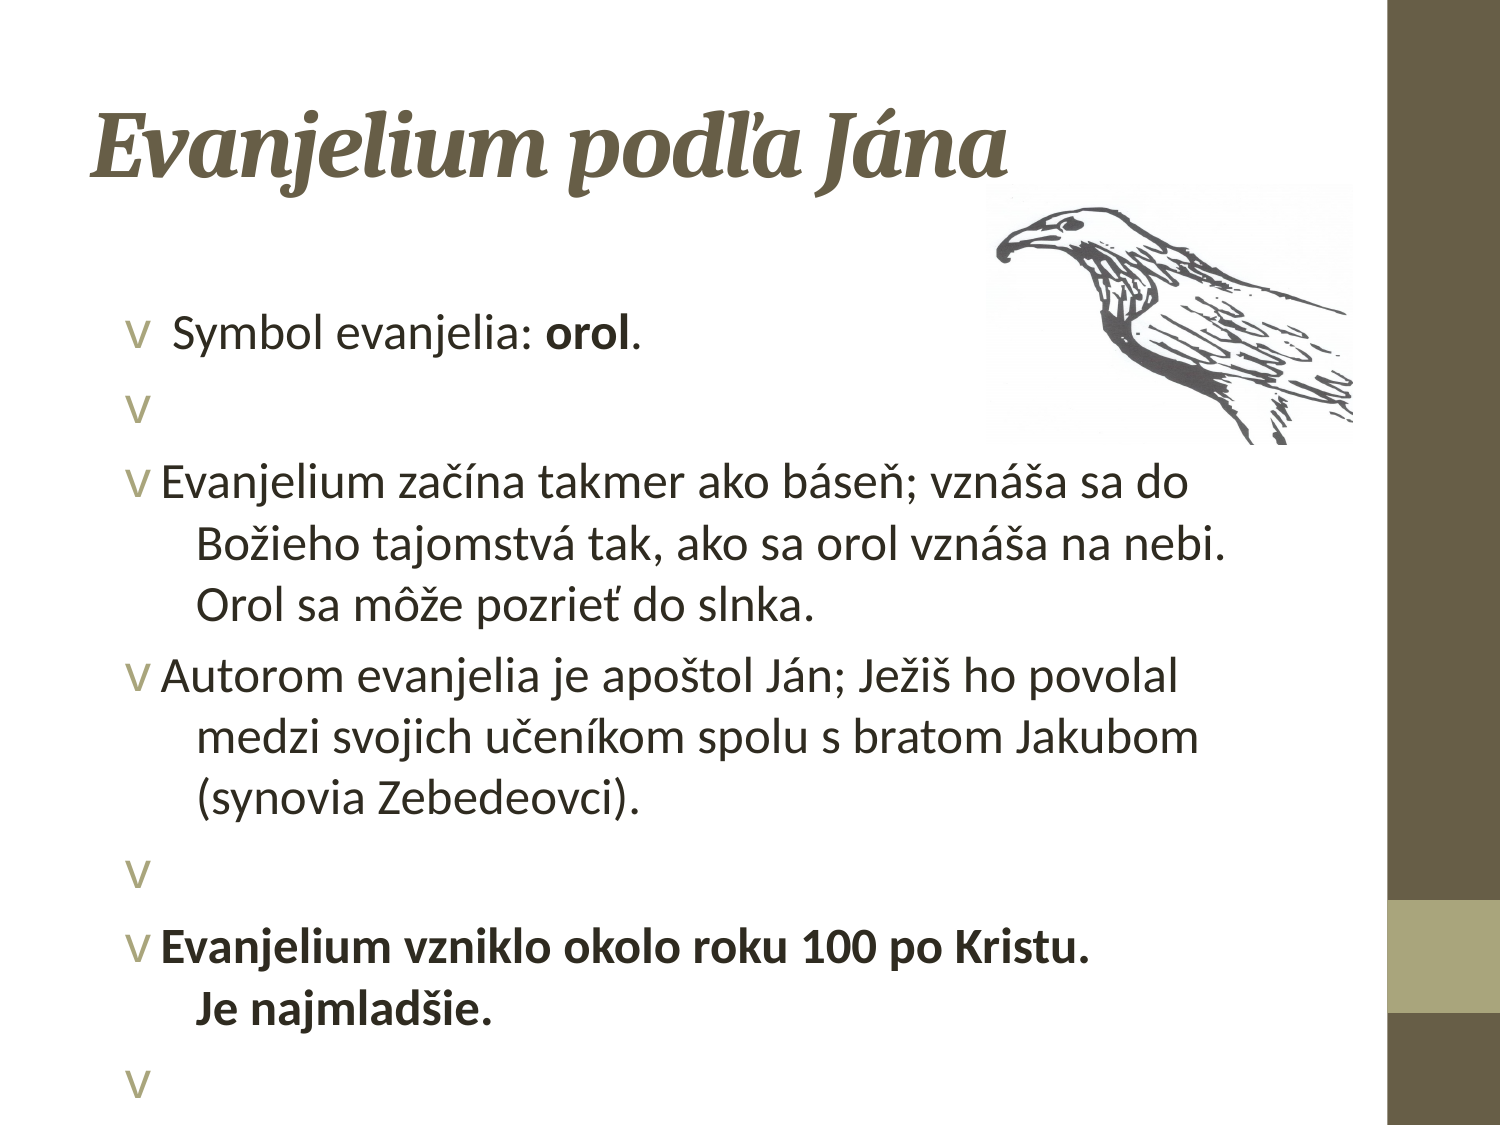

# Evanjelium podľa Jána
 Symbol evanjelia: orol.
Evanjelium začína takmer ako báseň; vznáša sa do Božieho tajomstvá tak, ako sa orol vznáša na nebi. Orol sa môže pozrieť do slnka.
Autorom evanjelia je apoštol Ján; Ježiš ho povolal medzi svojich učeníkom spolu s bratom Jakubom (synovia Zebedeovci).
Evanjelium vzniklo okolo roku 100 po Kristu.
Je najmladšie.